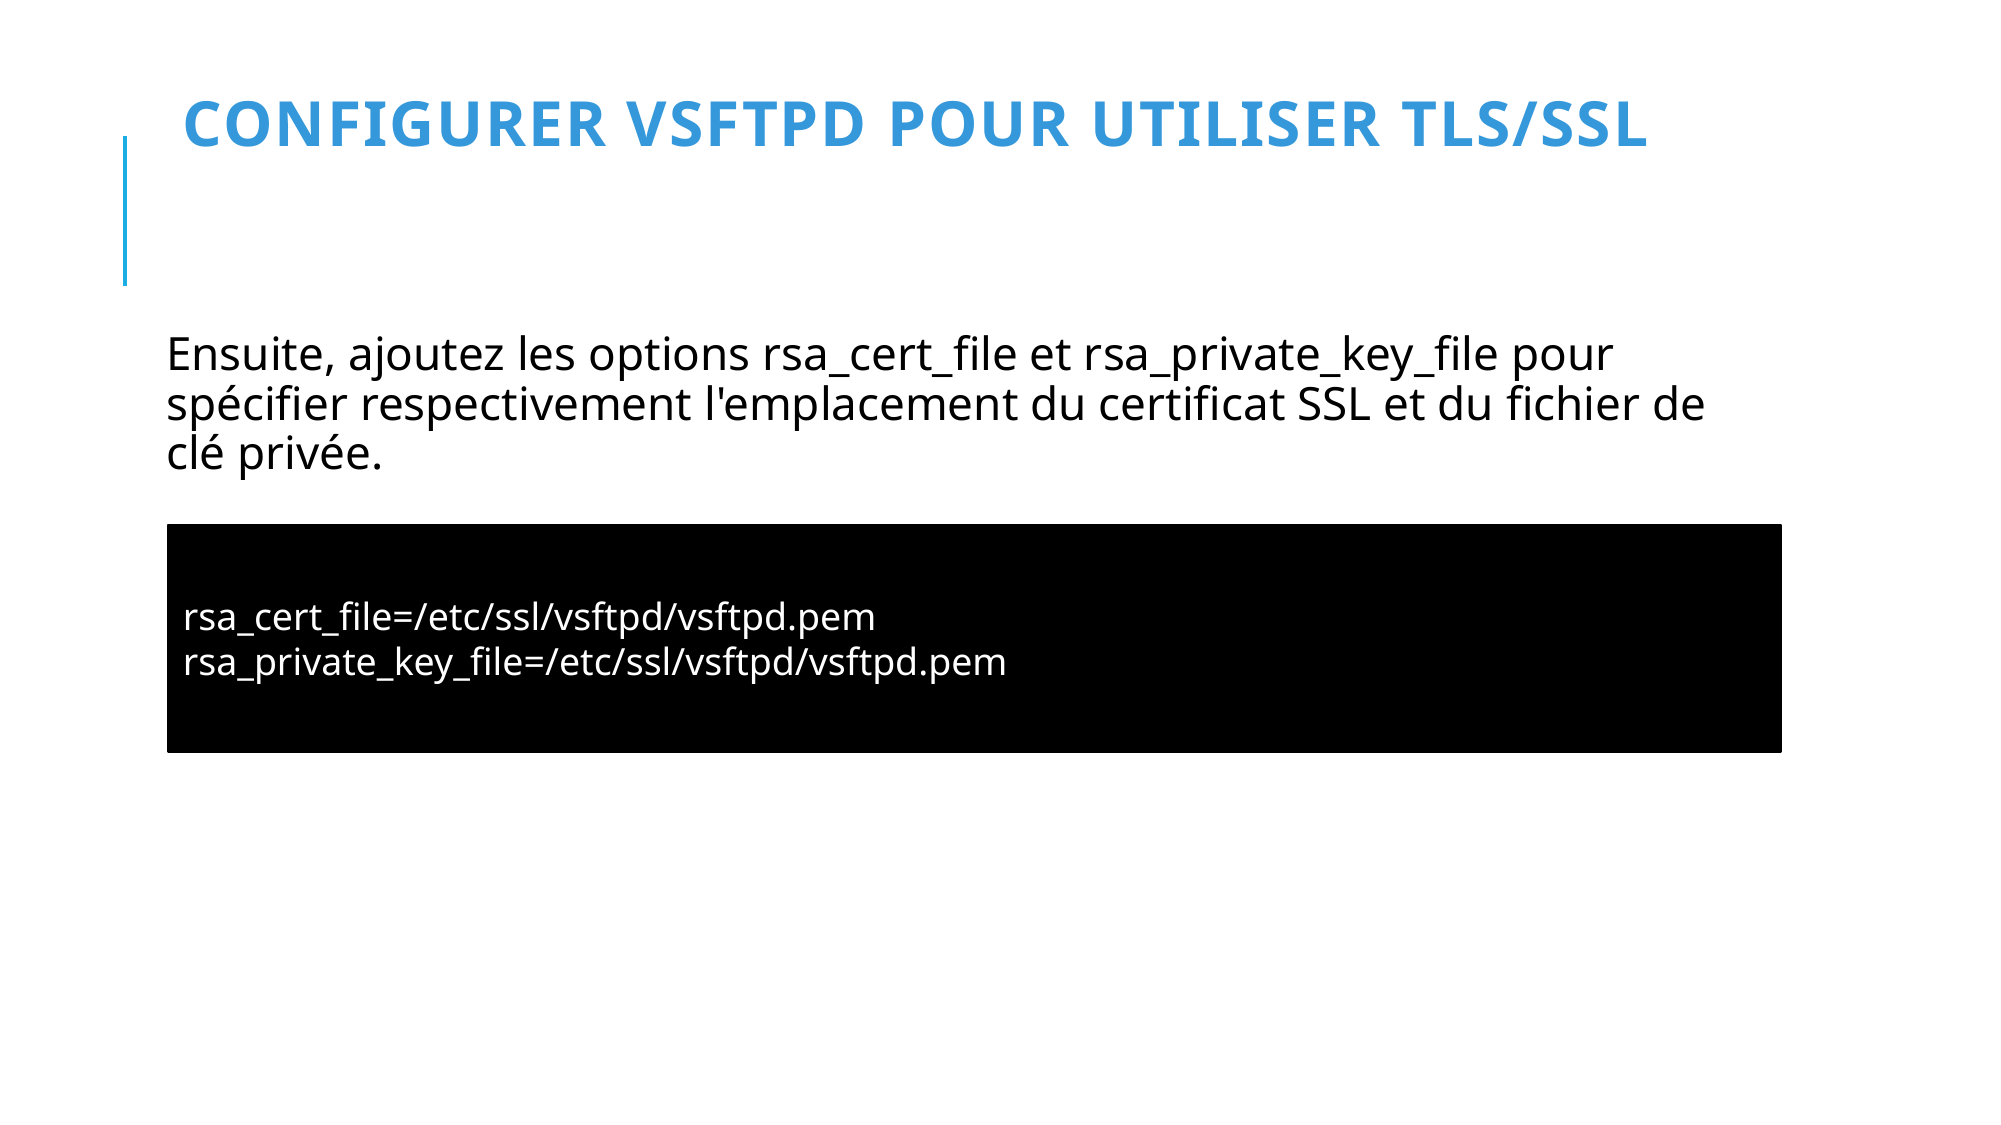

# Configurer VSftpd pour utiliser TLS/ssl
Ensuite, ajoutez les options rsa_cert_file et rsa_private_key_file pour spécifier respectivement l'emplacement du certificat SSL et du fichier de clé privée.
rsa_cert_file=/etc/ssl/vsftpd/vsftpd.pem
rsa_private_key_file=/etc/ssl/vsftpd/vsftpd.pem